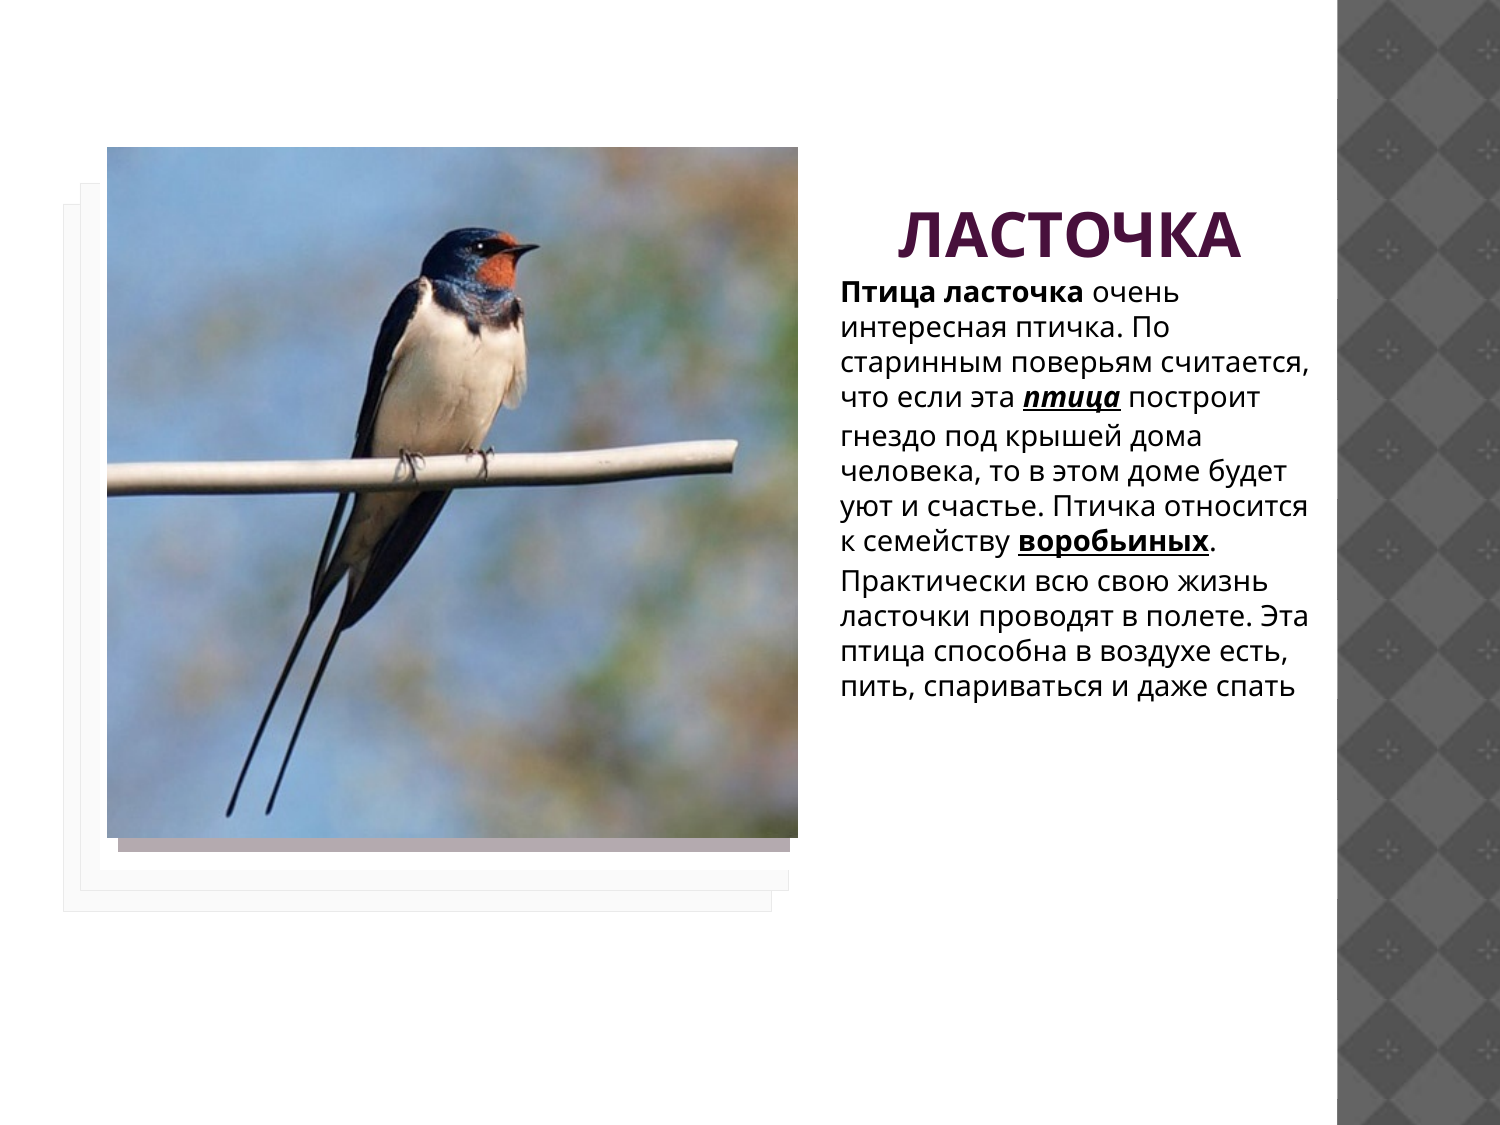

ЛАСТОЧКА
Птица ласточка очень интересная птичка. По старинным поверьям считается, что если эта птица построит гнездо под крышей дома человека, то в этом доме будет уют и счастье. Птичка относится к семейству воробьиных. Практически всю свою жизнь ласточки проводят в полете. Эта птица способна в воздухе есть, пить, спариваться и даже спать